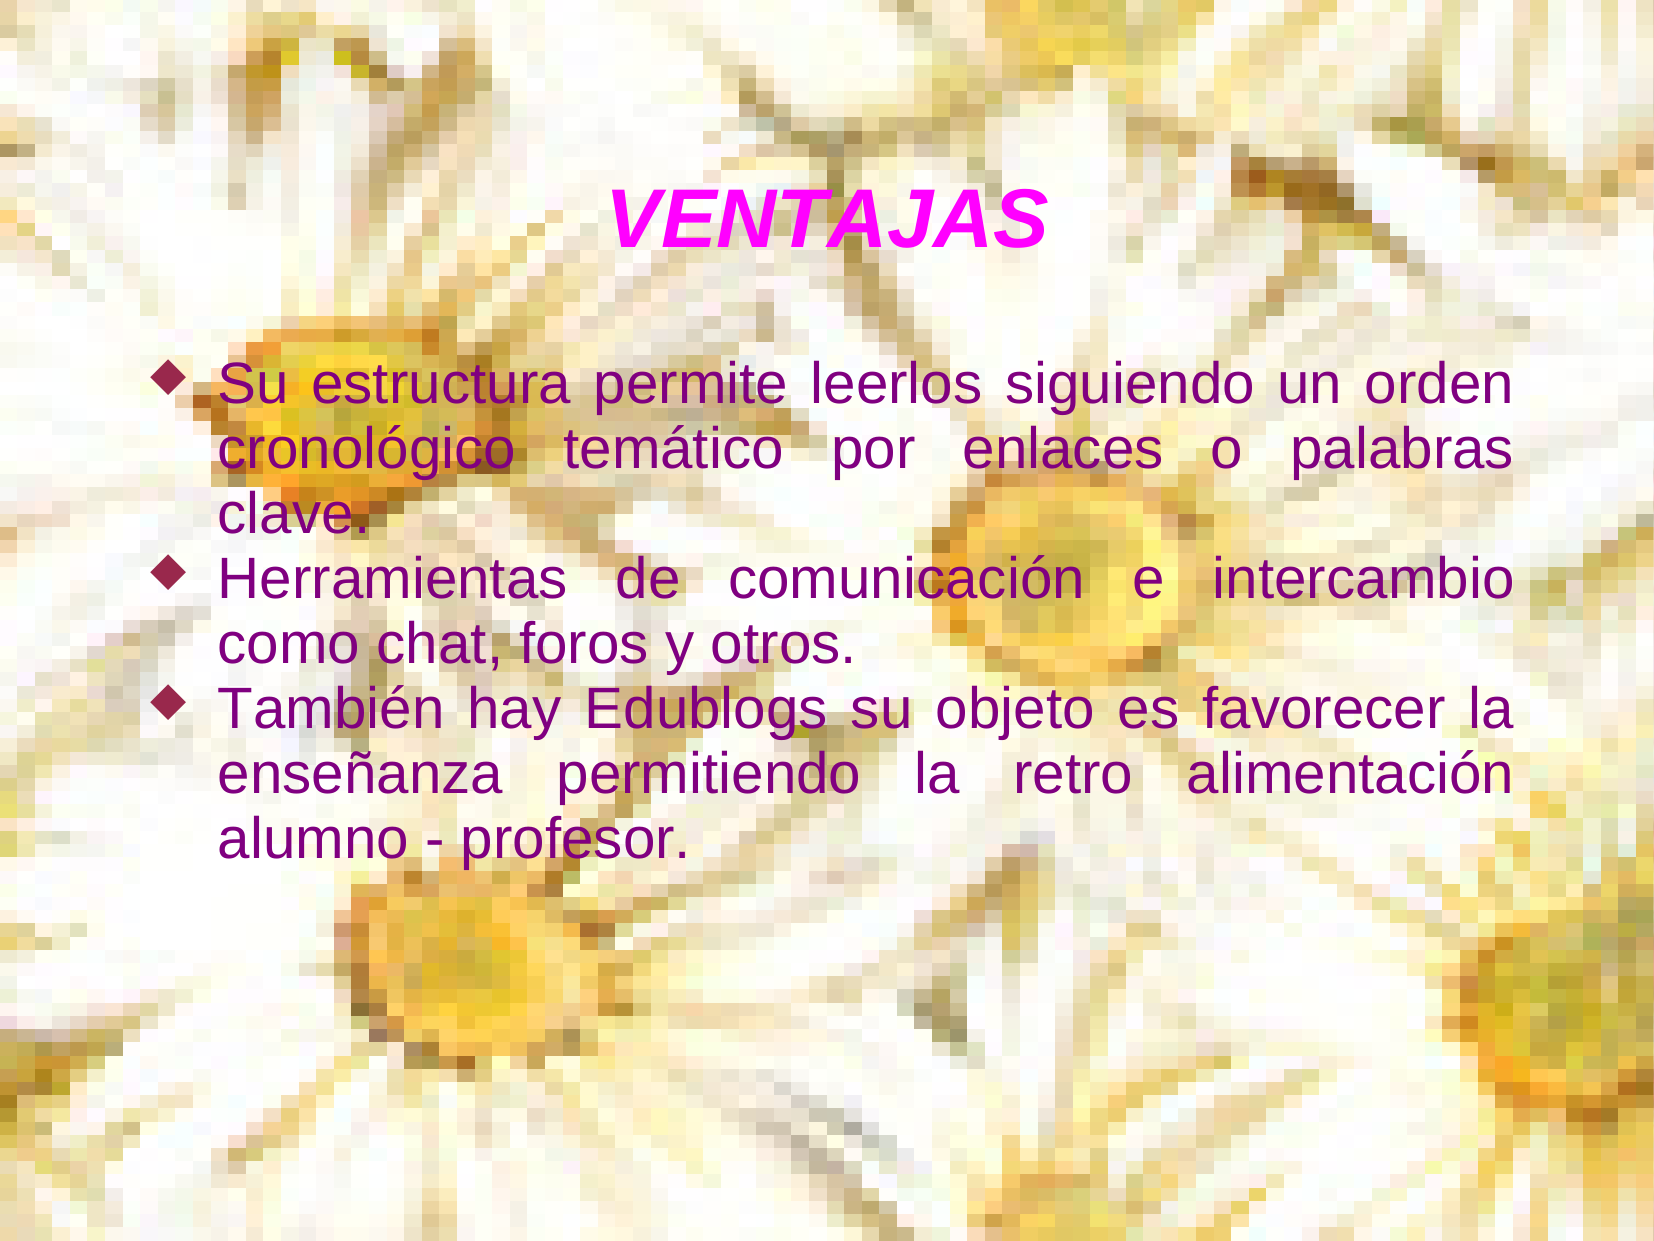

# VENTAJAS
Su estructura permite leerlos siguiendo un orden cronológico temático por enlaces o palabras clave.
Herramientas de comunicación e intercambio como chat, foros y otros.
También hay Edublogs su objeto es favorecer la enseñanza permitiendo la retro alimentación alumno - profesor.